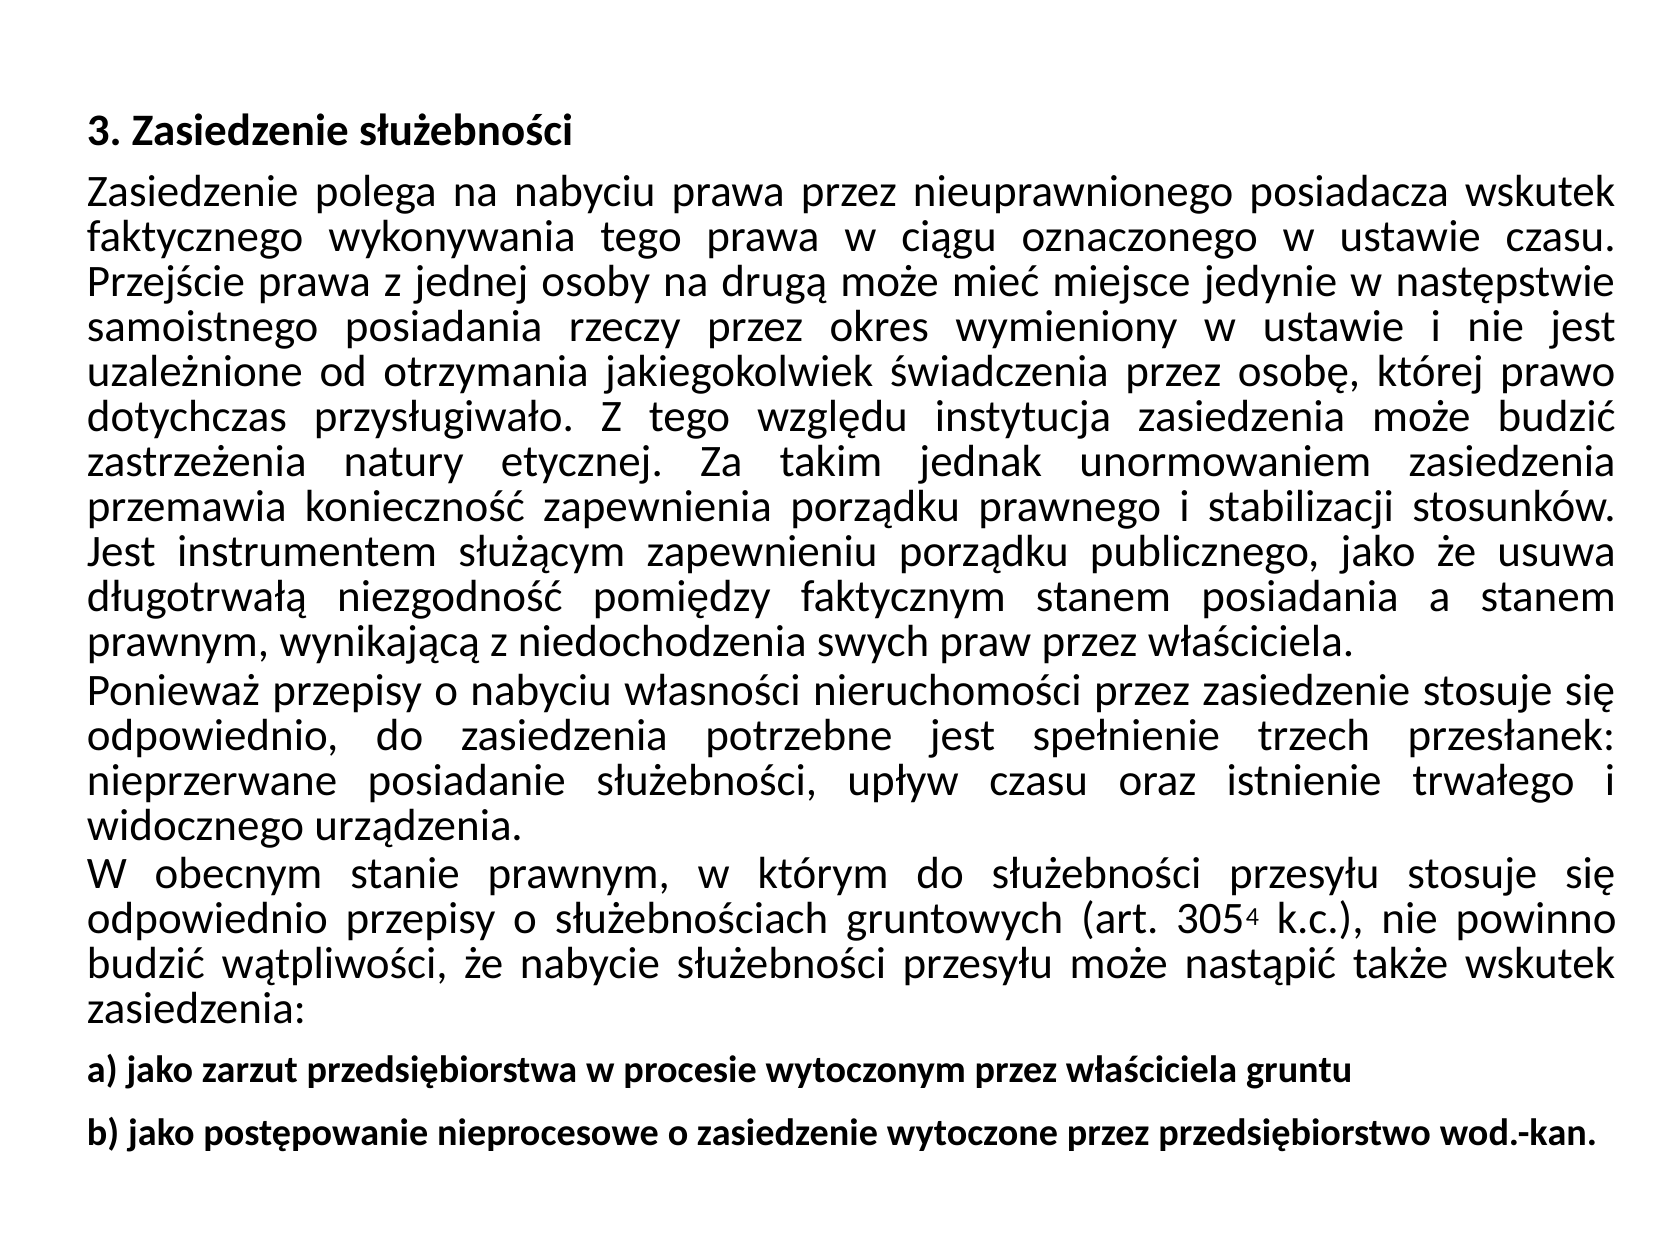

#
3. Zasiedzenie służebności
Zasiedzenie polega na nabyciu prawa przez nieuprawnionego posiadacza wskutek faktycznego wykonywania tego prawa w ciągu oznaczonego w ustawie czasu. Przejście prawa z jednej osoby na drugą może mieć miejsce jedynie w następstwie samoistnego posiadania rzeczy przez okres wymieniony w ustawie i nie jest uzależnione od otrzymania jakiegokolwiek świadczenia przez osobę, której prawo dotychczas przysługiwało. Z tego względu instytucja zasiedzenia może budzić zastrzeżenia natury etycznej. Za takim jednak unormowaniem zasiedzenia przemawia konieczność zapewnienia porządku prawnego i stabilizacji stosunków. Jest instrumentem służącym zapewnieniu porządku publicznego, jako że usuwa długotrwałą niezgodność pomiędzy faktycznym stanem posiadania a stanem prawnym, wynikającą z niedochodzenia swych praw przez właściciela.
Ponieważ przepisy o nabyciu własności nieruchomości przez zasiedzenie stosuje się odpowiednio, do zasiedzenia potrzebne jest spełnienie trzech przesłanek: nieprzerwane posiadanie służebności, upływ czasu oraz istnienie trwałego i widocznego urządzenia.
W obecnym stanie prawnym, w którym do służebności przesyłu stosuje się odpowiednio przepisy o służebnościach gruntowych (art. 3054 k.c.), nie powinno budzić wątpliwości, że nabycie służebności przesyłu może nastąpić także wskutek zasiedzenia:
a) jako zarzut przedsiębiorstwa w procesie wytoczonym przez właściciela gruntu
b) jako postępowanie nieprocesowe o zasiedzenie wytoczone przez przedsiębiorstwo wod.-kan.